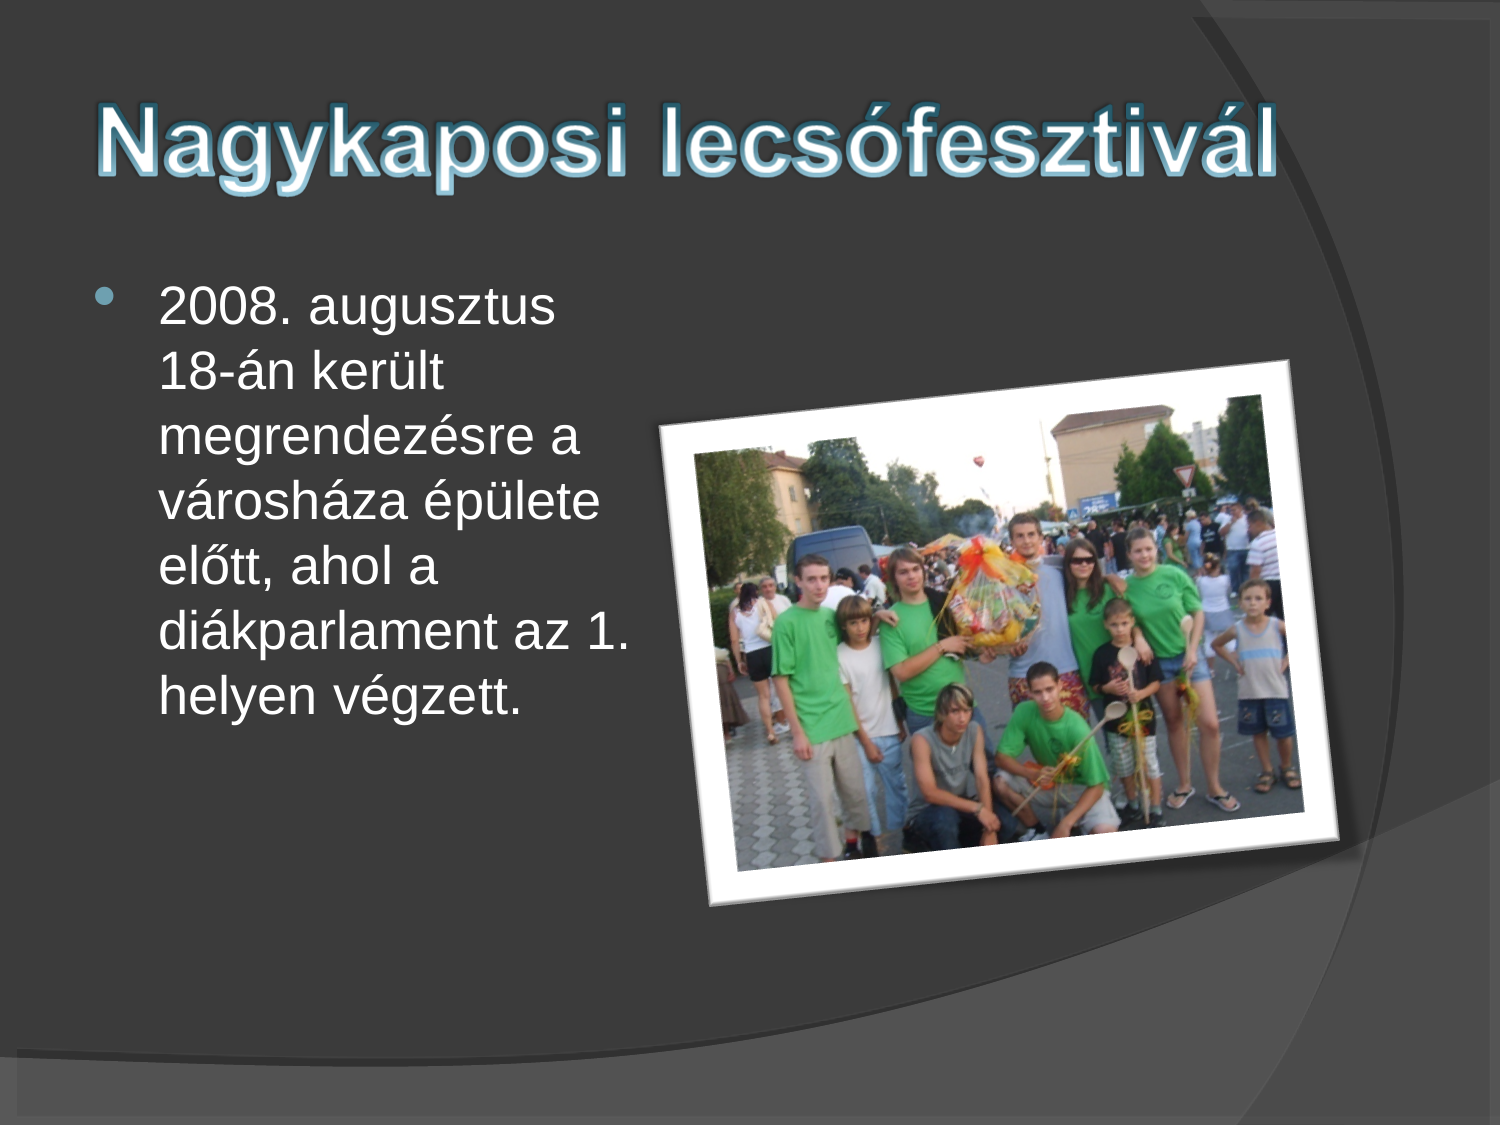

2008. augusztus 18-án került megrendezésre a városháza épülete előtt, ahol a diákparlament az 1. helyen végzett.